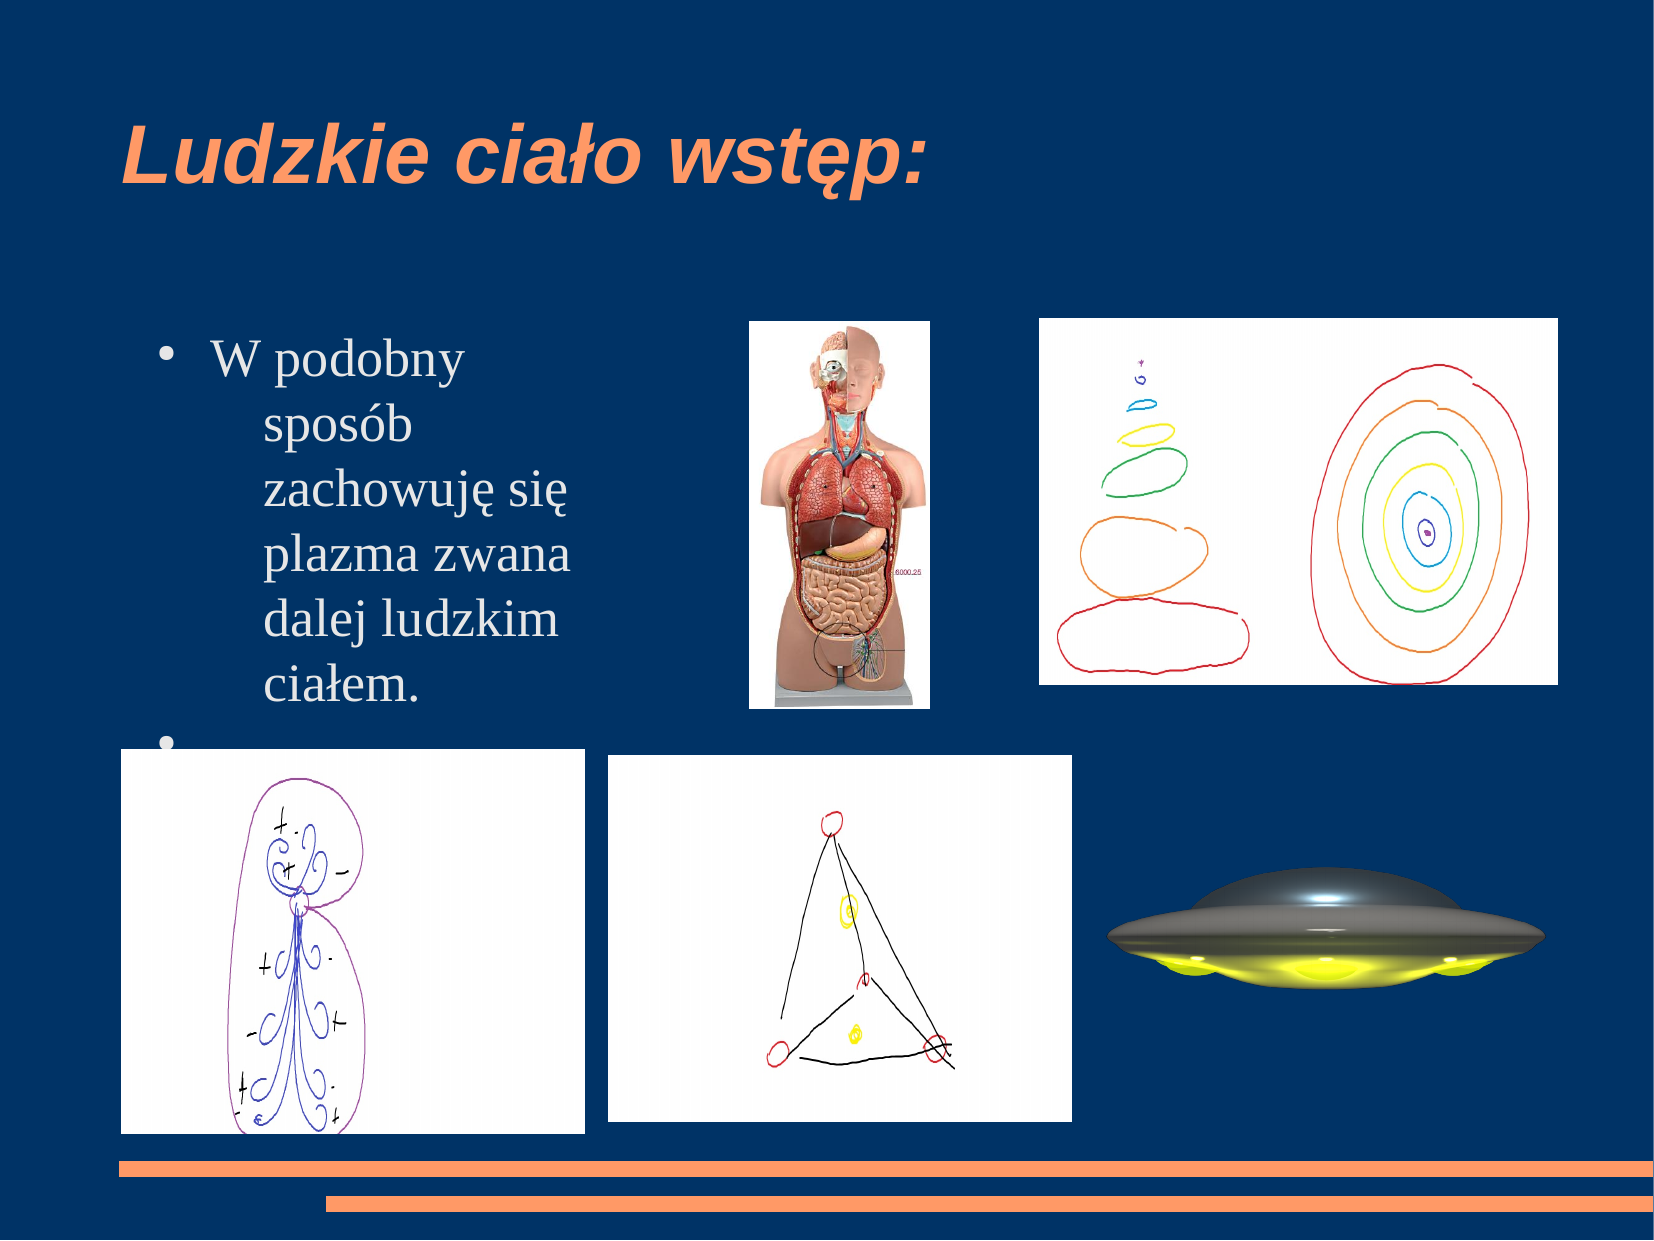

# Ludzkie ciało wstęp:
W podobny sposób zachowuję się plazma zwana dalej ludzkim ciałem.